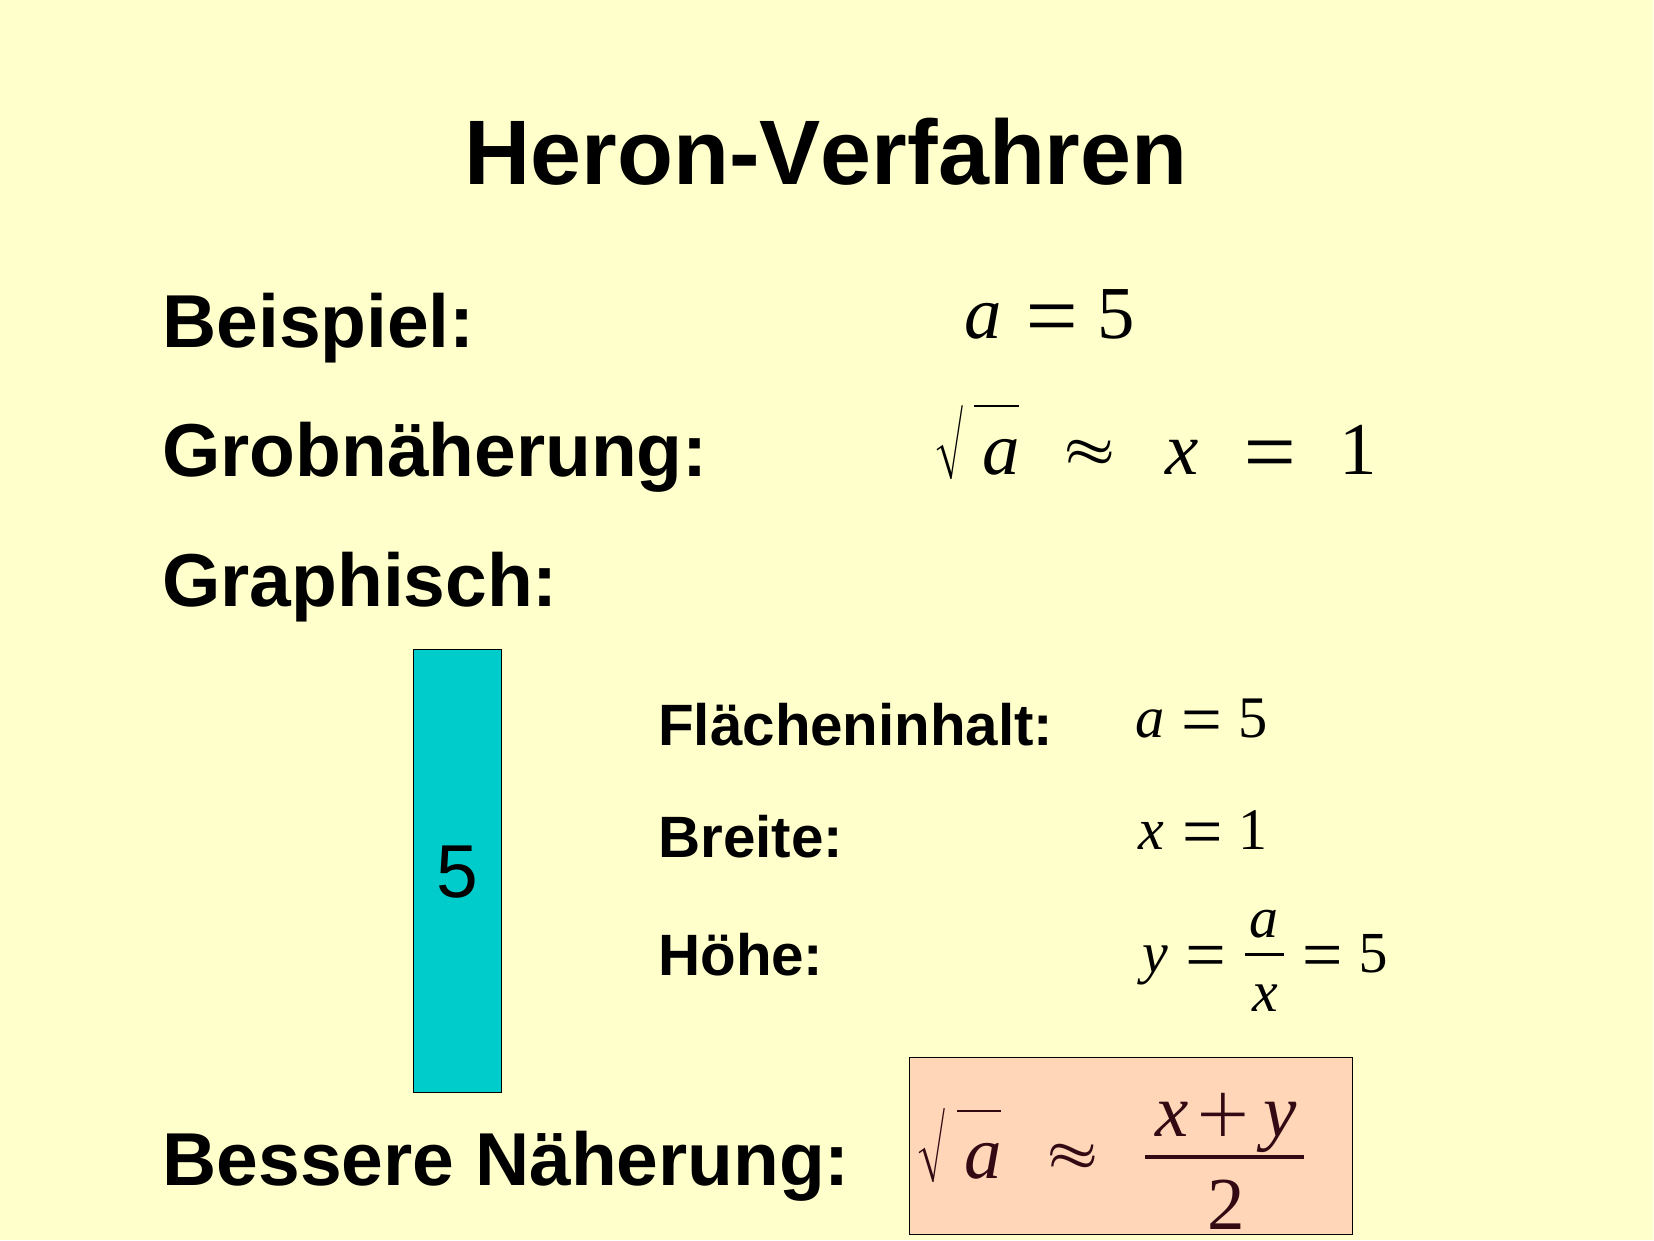

# Heron-Verfahren
Beispiel:
Grobnäherung:
Graphisch:
5
Flächeninhalt:
Breite:
Höhe:
Bessere Näherung: